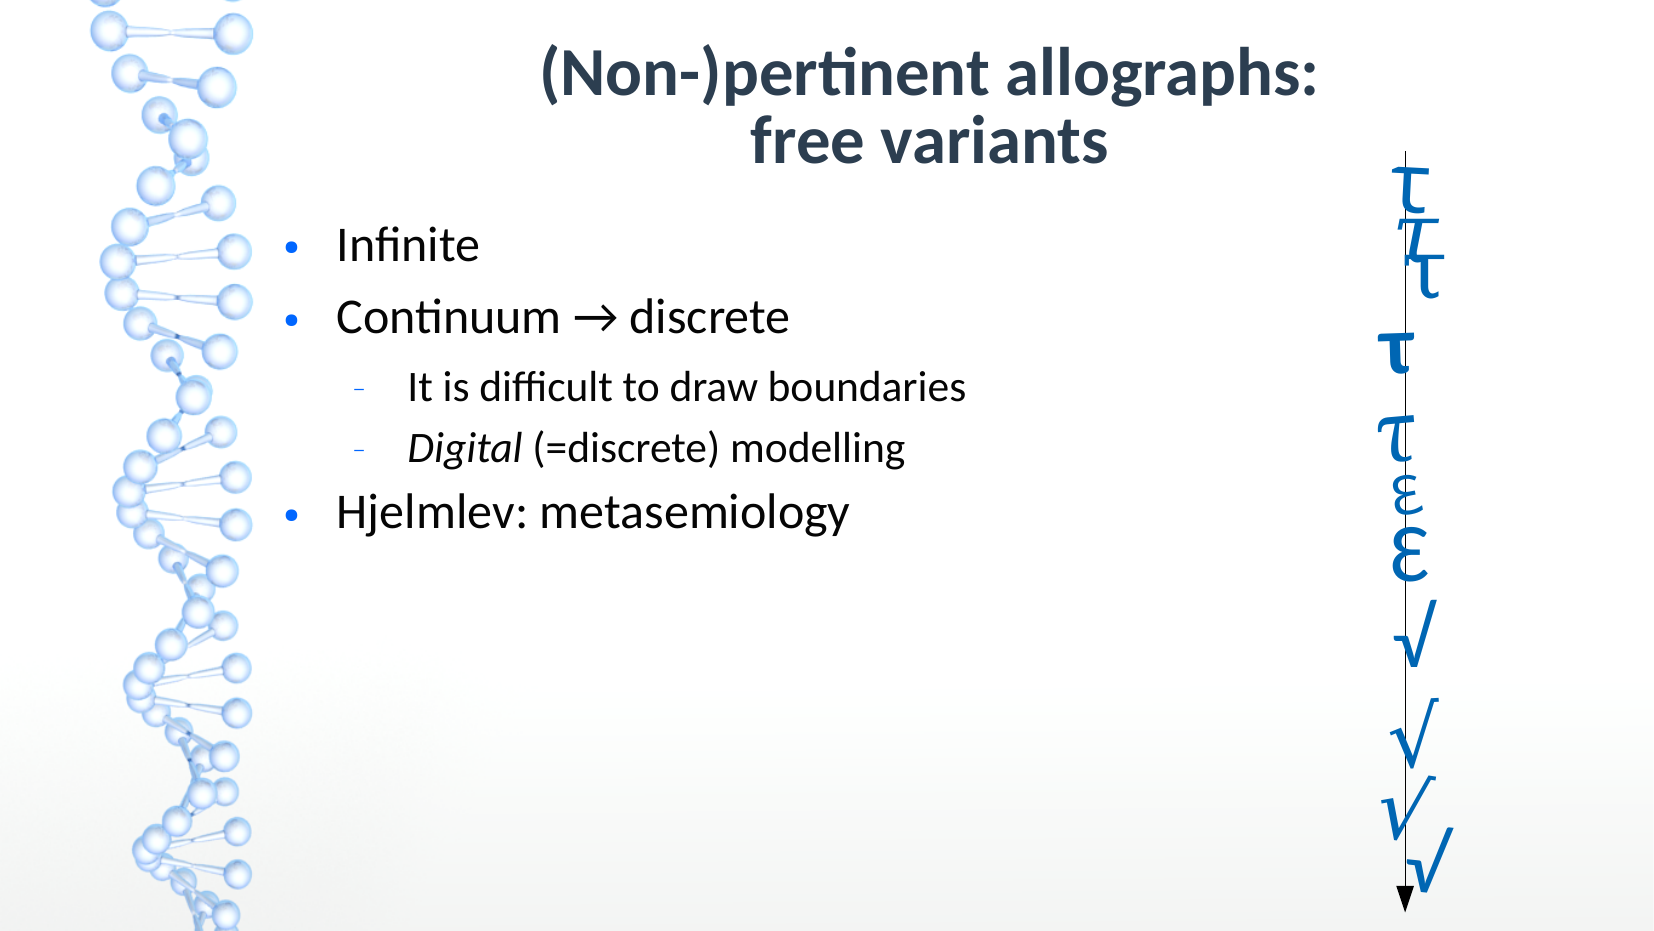

# (Non-)pertinent allographs: free variants
τ
τ
Infinite
Continuum → discrete
It is difficult to draw boundaries
Digital (=discrete) modelling
Hjelmlev: metasemiology
τ
τ
τ
Ɛ
Ɛ
√
√
√
√